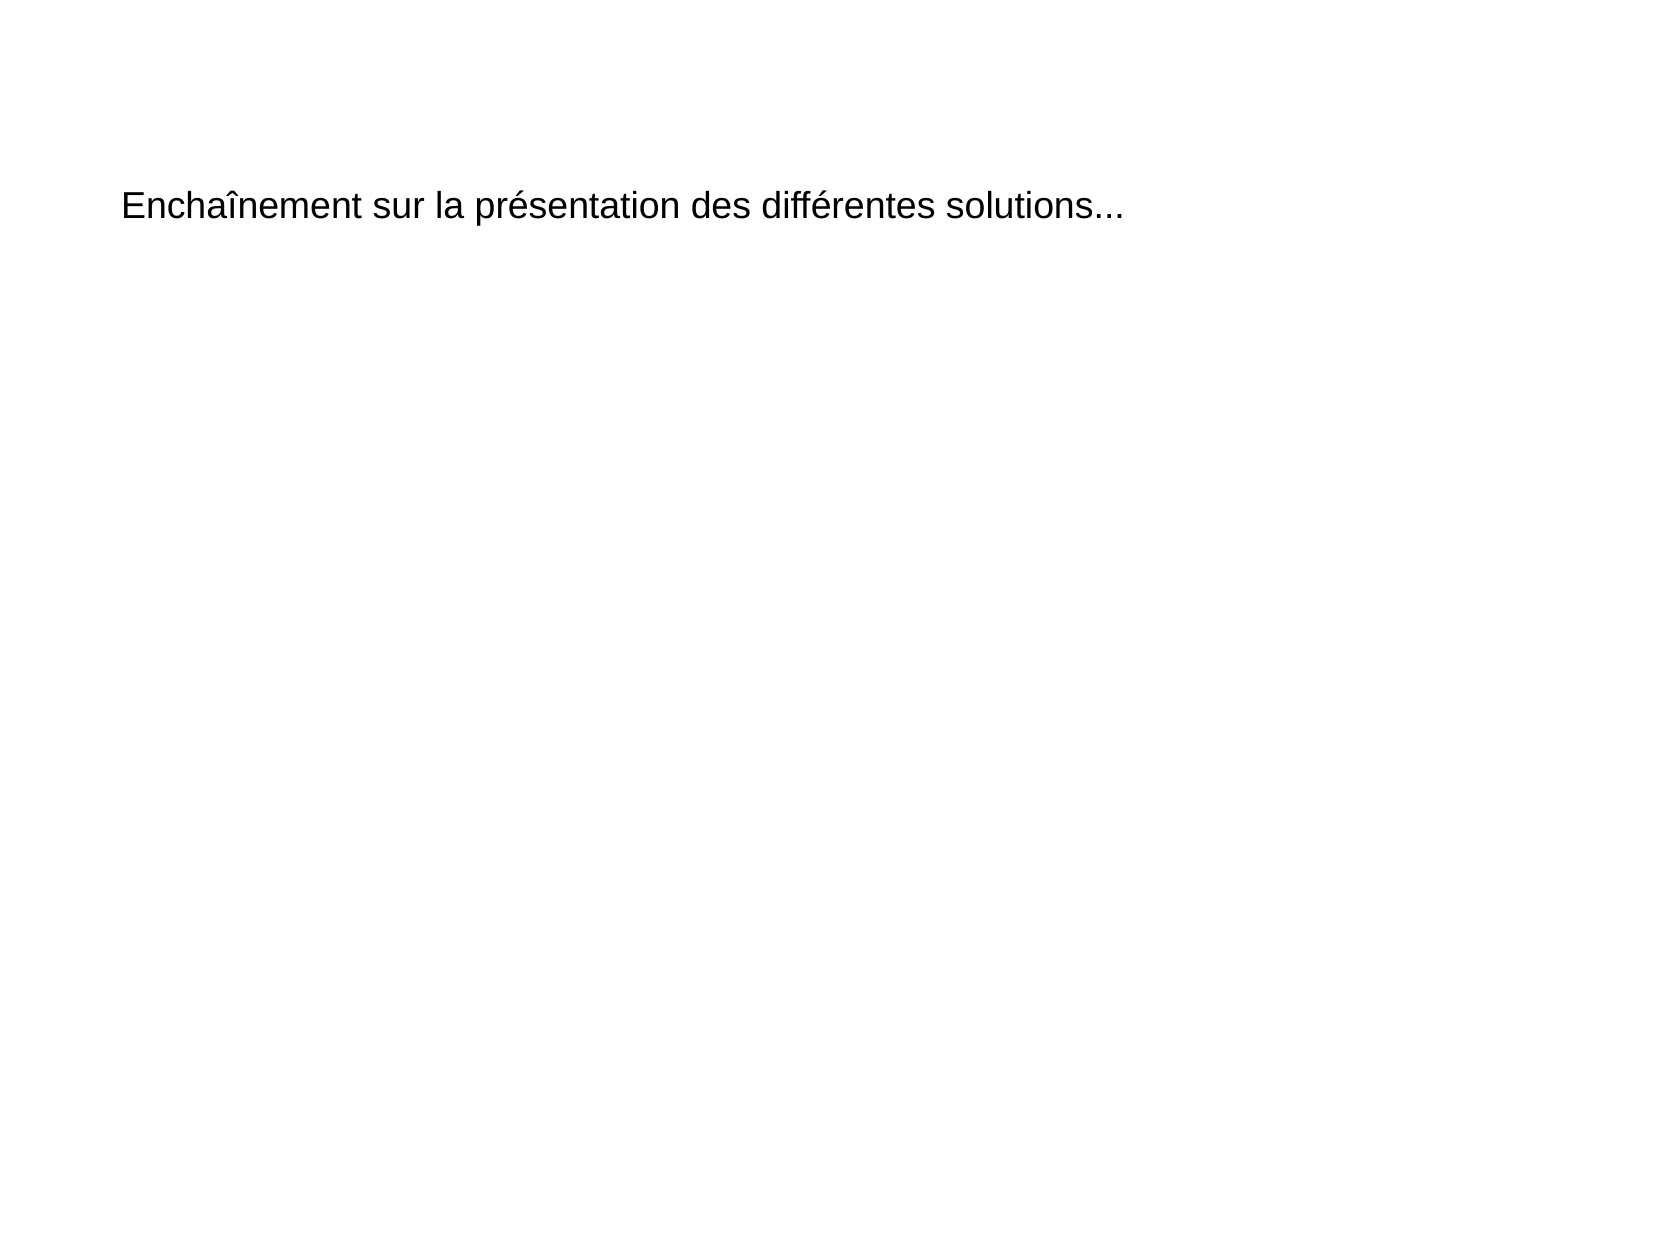

Enchaînement sur la présentation des différentes solutions...